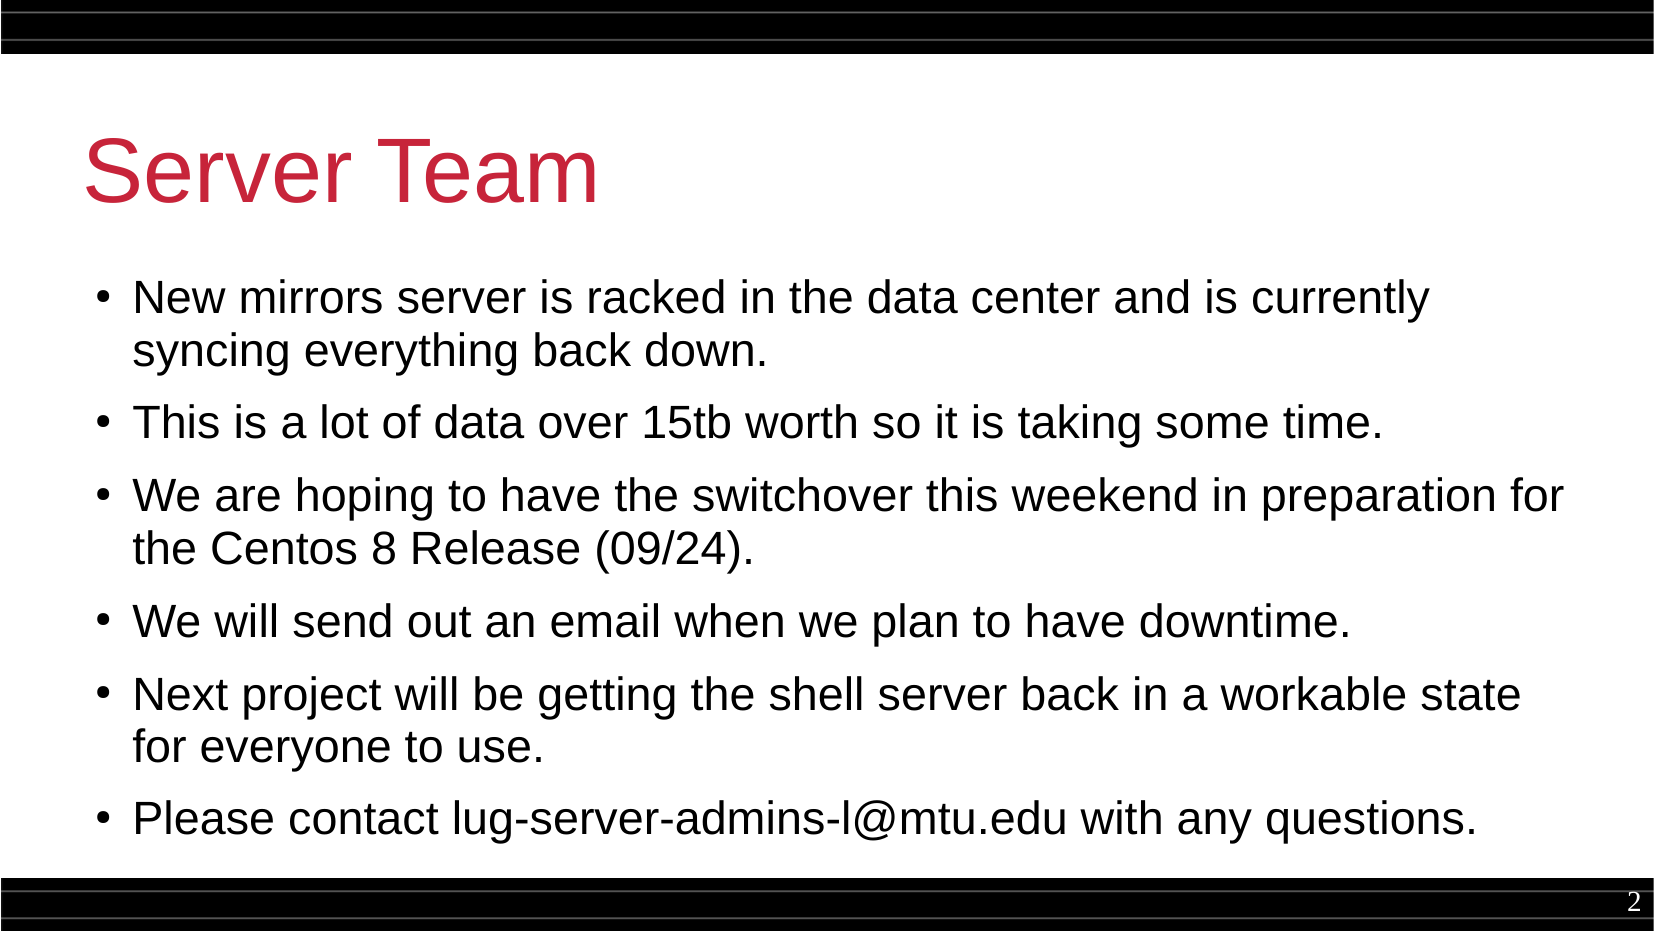

# Server Team
New mirrors server is racked in the data center and is currently syncing everything back down.
This is a lot of data over 15tb worth so it is taking some time.
We are hoping to have the switchover this weekend in preparation for the Centos 8 Release (09/24).
We will send out an email when we plan to have downtime.
Next project will be getting the shell server back in a workable state for everyone to use.
Please contact lug-server-admins-l@mtu.edu with any questions.